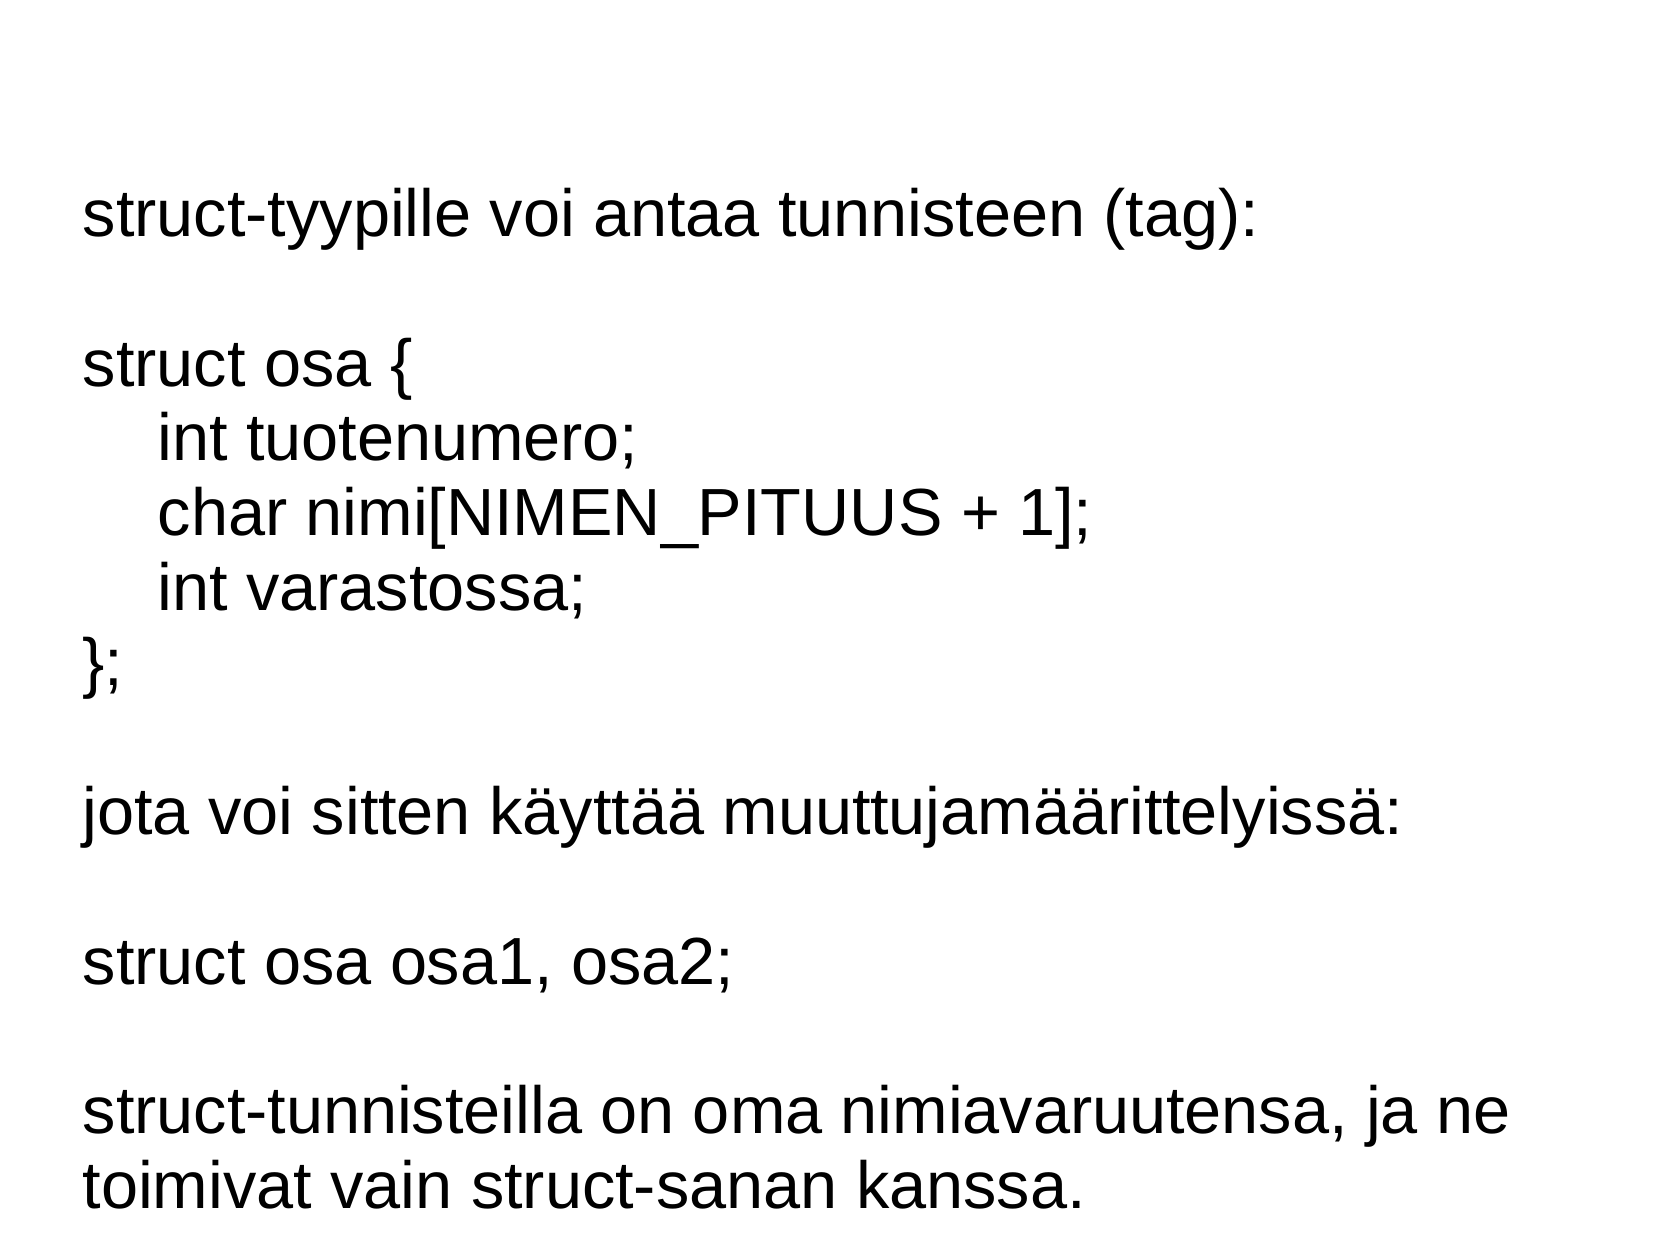

struct-tyypille voi antaa tunnisteen (tag):
struct osa {
	int tuotenumero;
	char nimi[NIMEN_PITUUS + 1];
	int varastossa;
};
jota voi sitten käyttää muuttujamäärittelyissä:
struct osa osa1, osa2;
struct-tunnisteilla on oma nimiavaruutensa, ja ne toimivat vain struct-sanan kanssa.